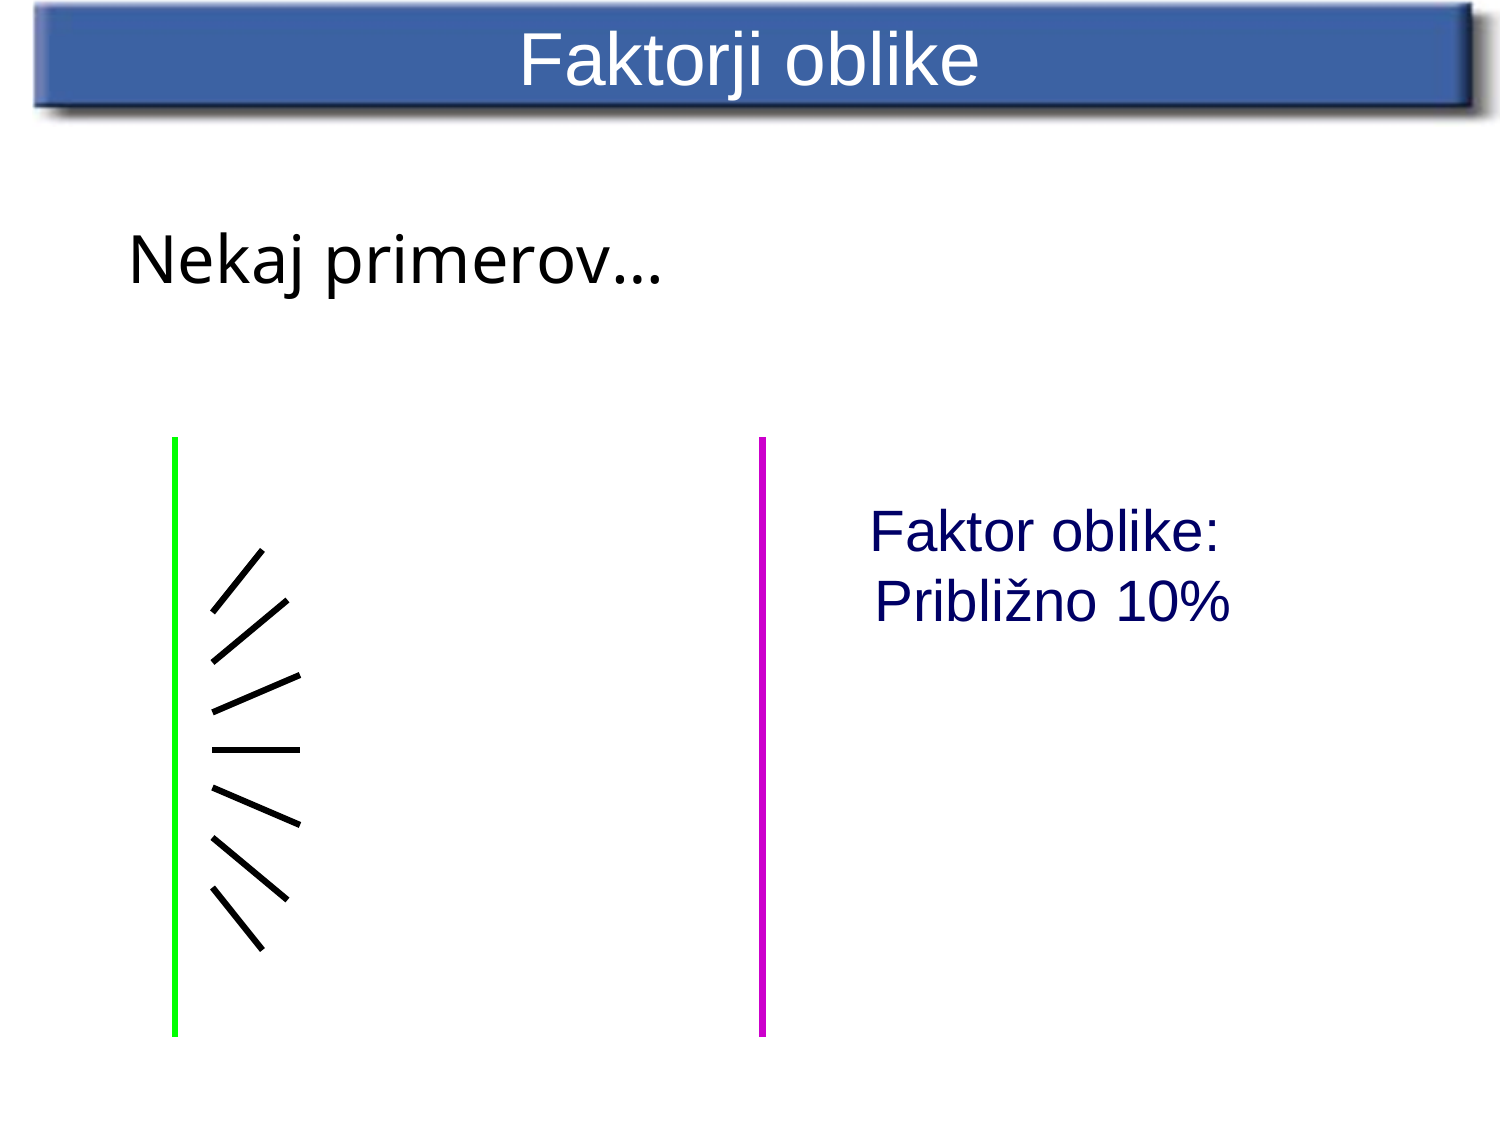

# Faktorji oblike
Nekaj primerov…
Faktor oblike:
Približno 10%